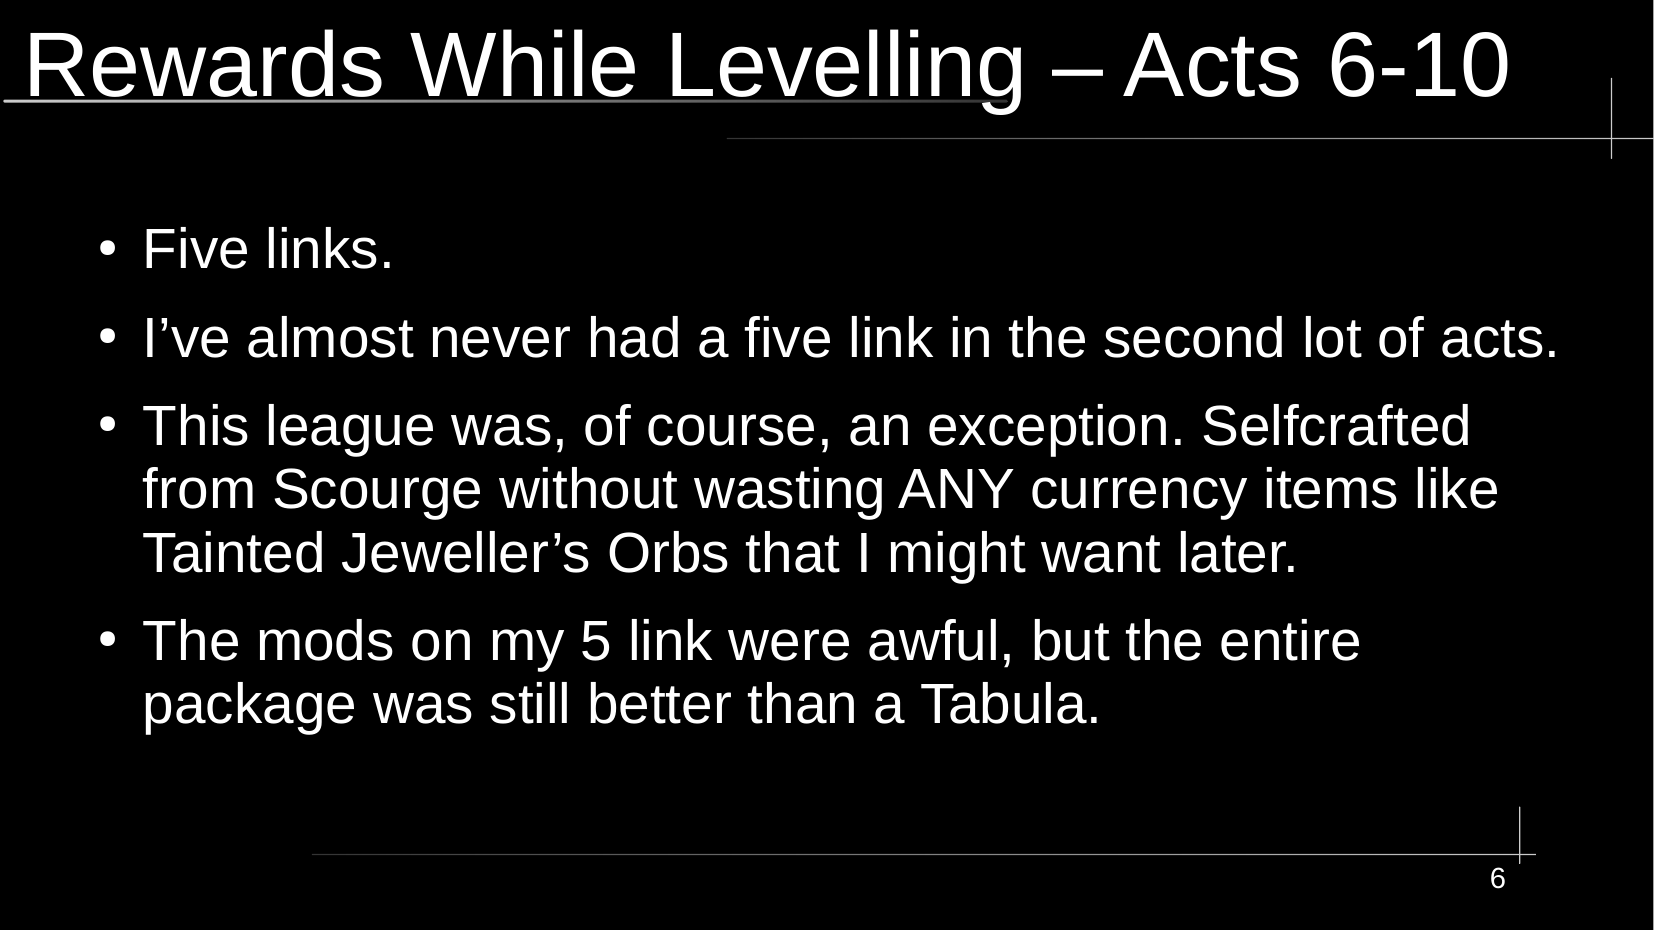

# Rewards While Levelling – Acts 6-10
Five links.
I’ve almost never had a five link in the second lot of acts.
This league was, of course, an exception. Selfcrafted from Scourge without wasting ANY currency items like Tainted Jeweller’s Orbs that I might want later.
The mods on my 5 link were awful, but the entire package was still better than a Tabula.
6